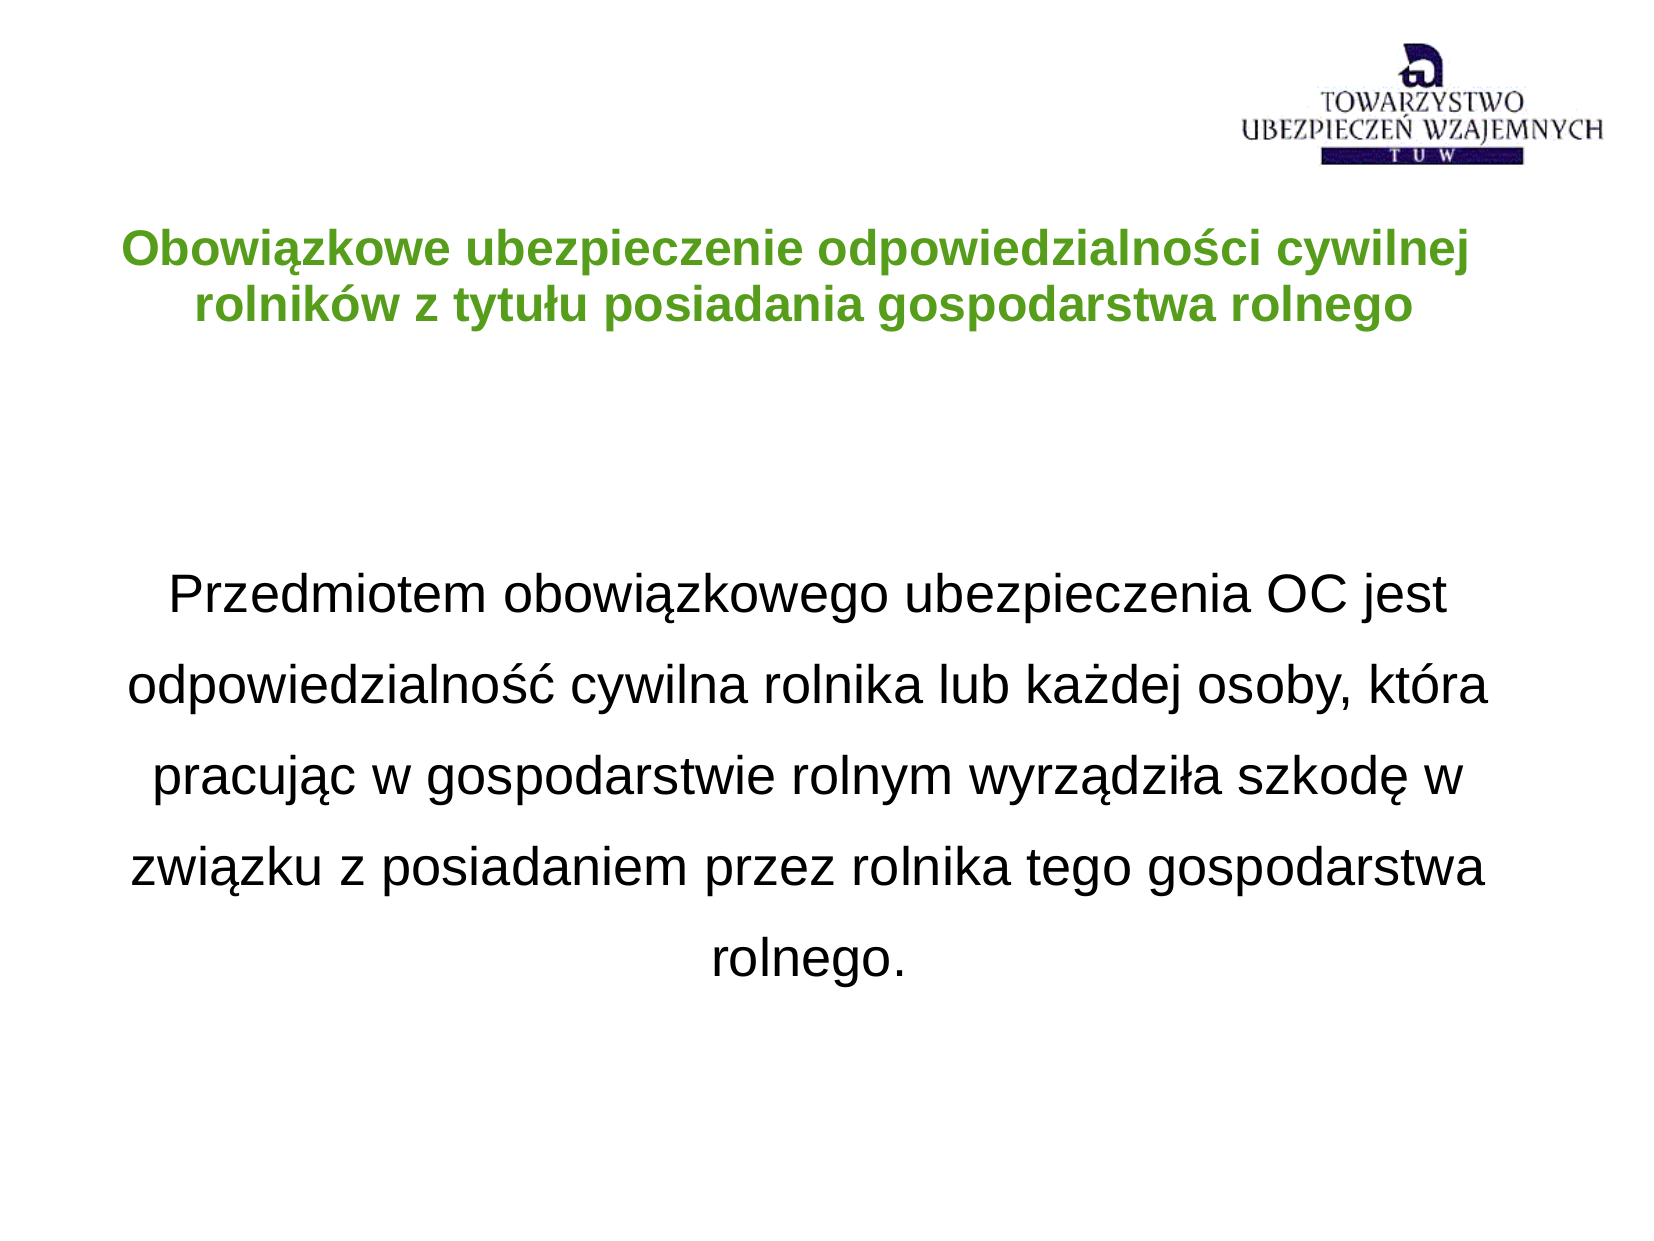

Obowiązkowe ubezpieczenie odpowiedzialności cywilnej 	rolników z tytułu posiadania gospodarstwa rolnego
Przedmiotem obowiązkowego ubezpieczenia OC jest odpowiedzialność cywilna rolnika lub każdej osoby, która pracując w gospodarstwie rolnym wyrządziła szkodę w związku z posiadaniem przez rolnika tego gospodarstwa rolnego.